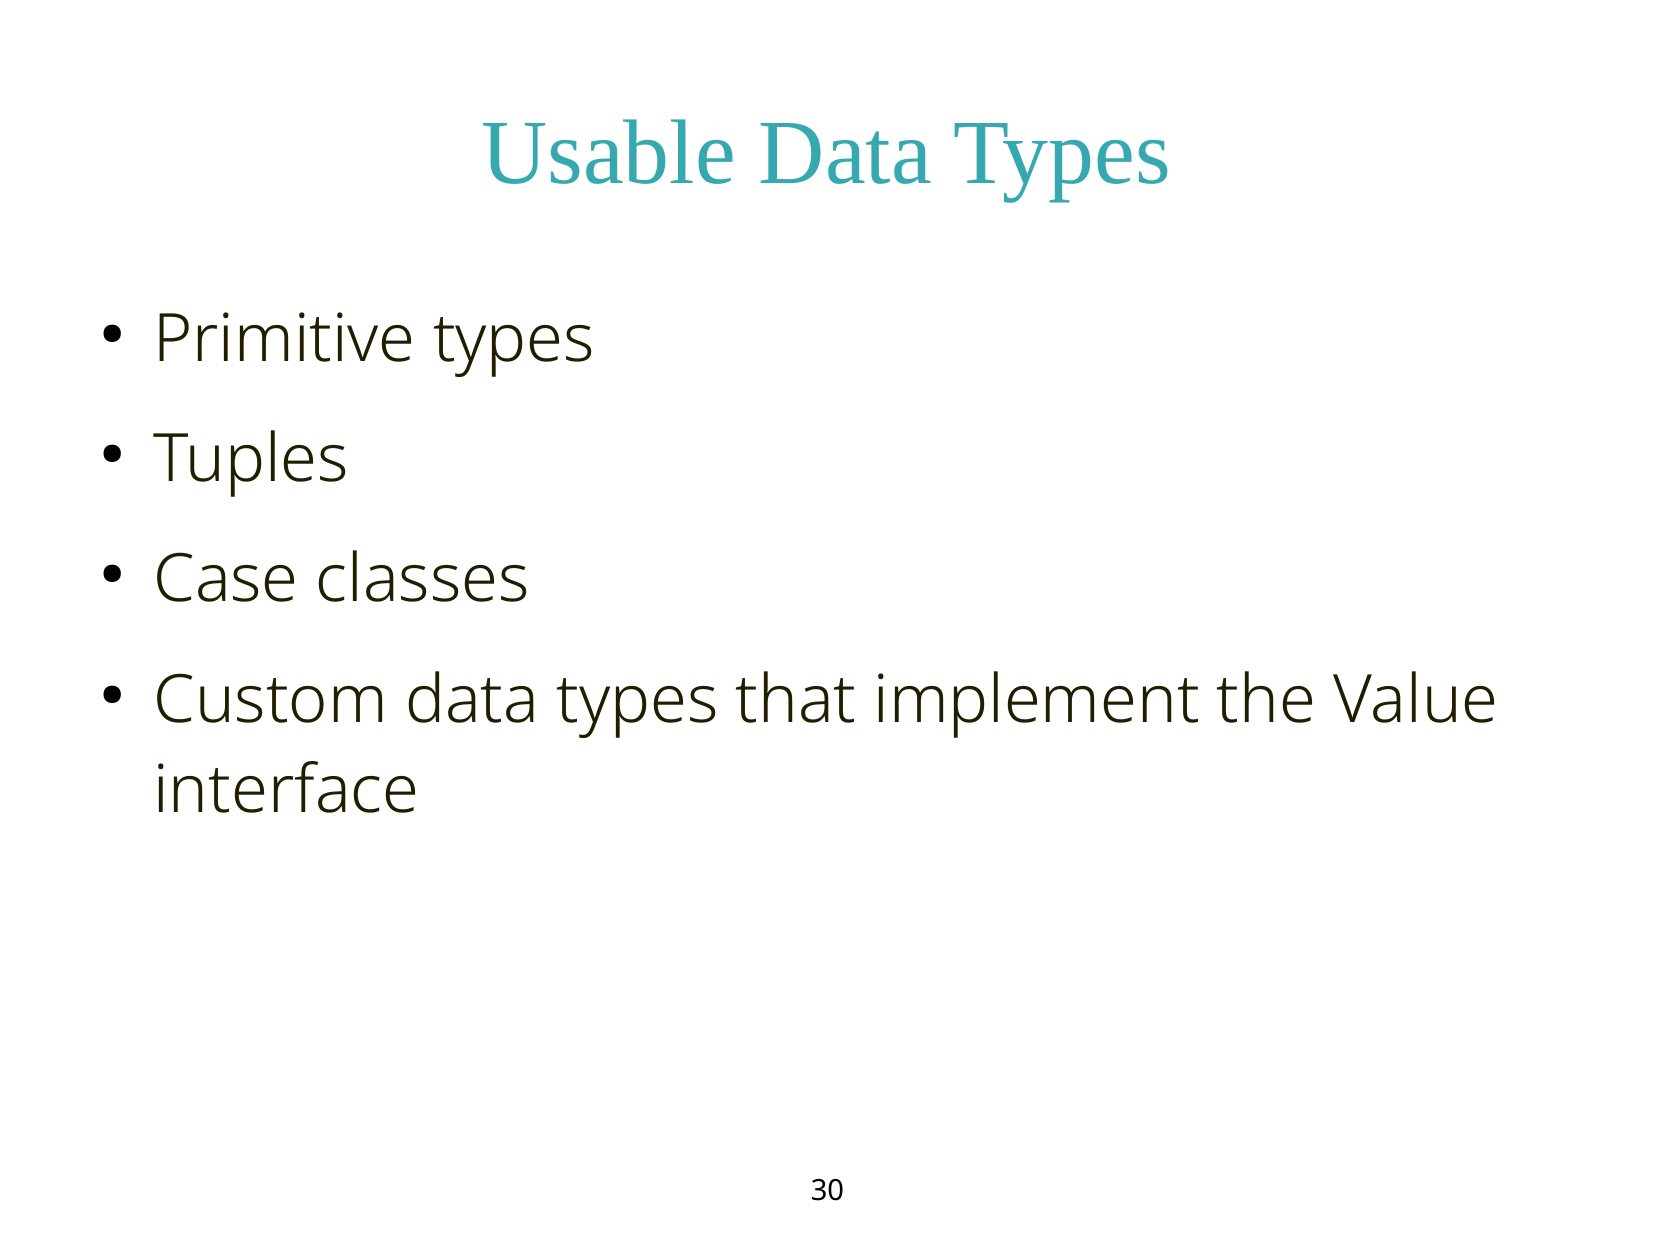

# Usable Data Types
Primitive types
Tuples
Case classes
Custom data types that implement the Value interface
30